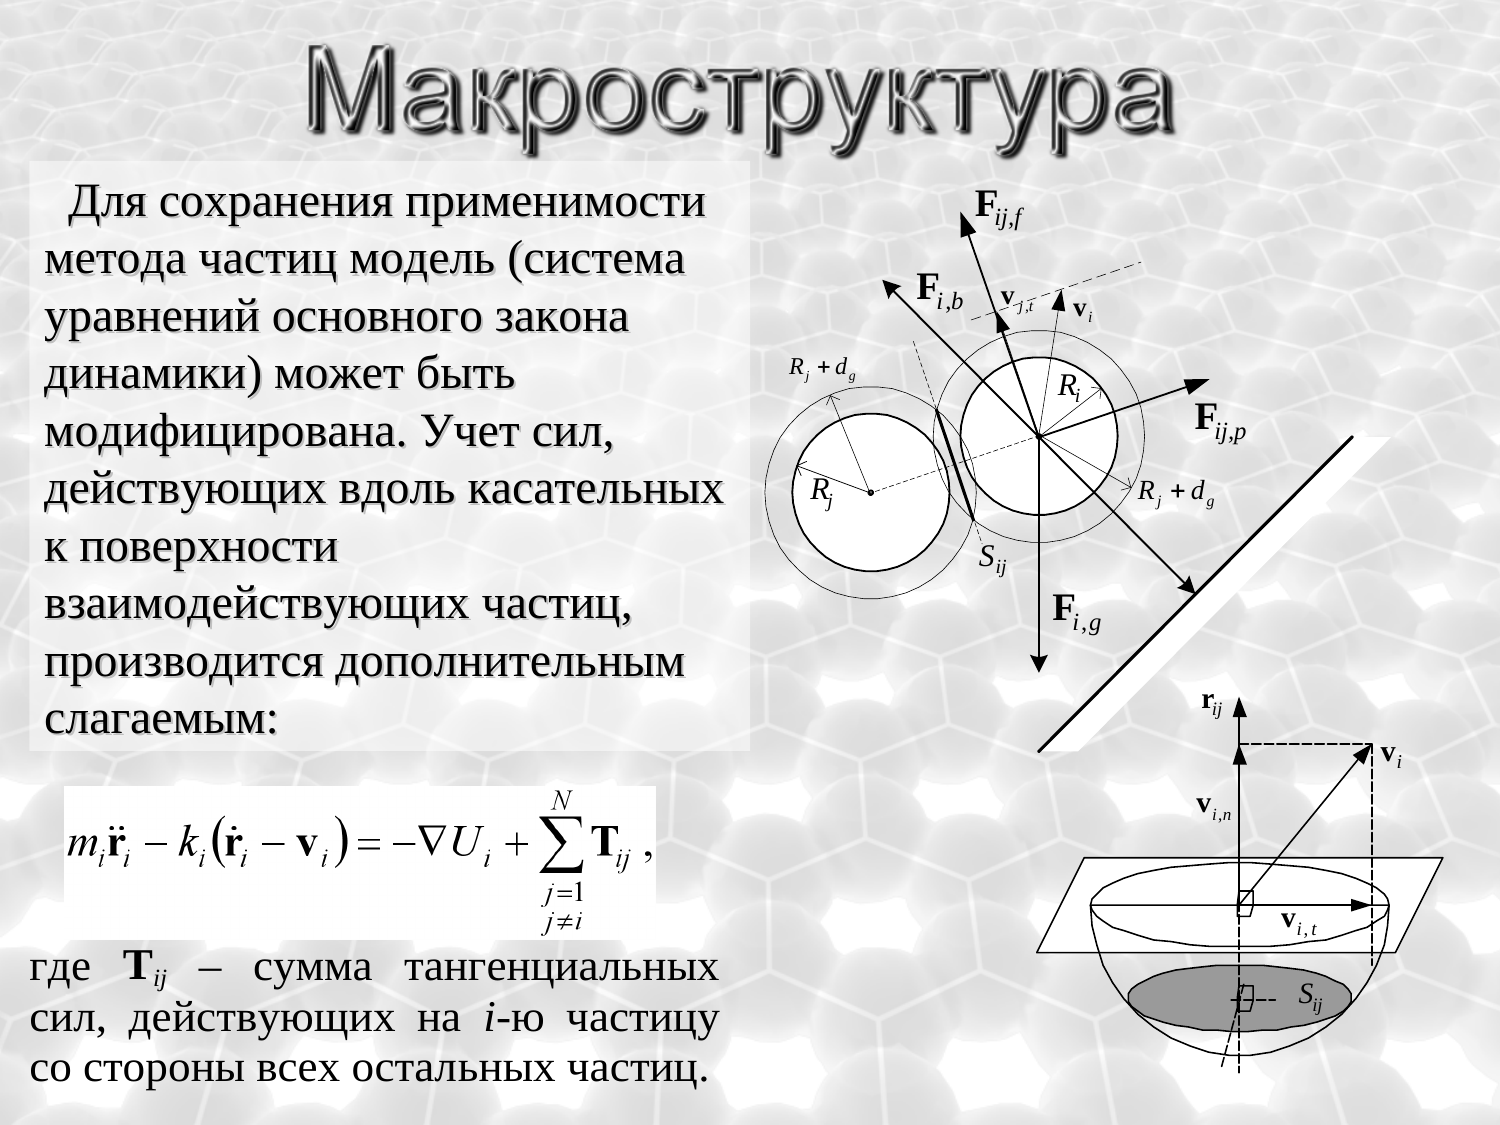

Для сохранения применимости метода частиц модель (система уравнений основного закона динамики) может быть модифицирована. Учет сил, действующих вдоль касательных к поверхности взаимодействующих частиц, производится дополнительным слагаемым: